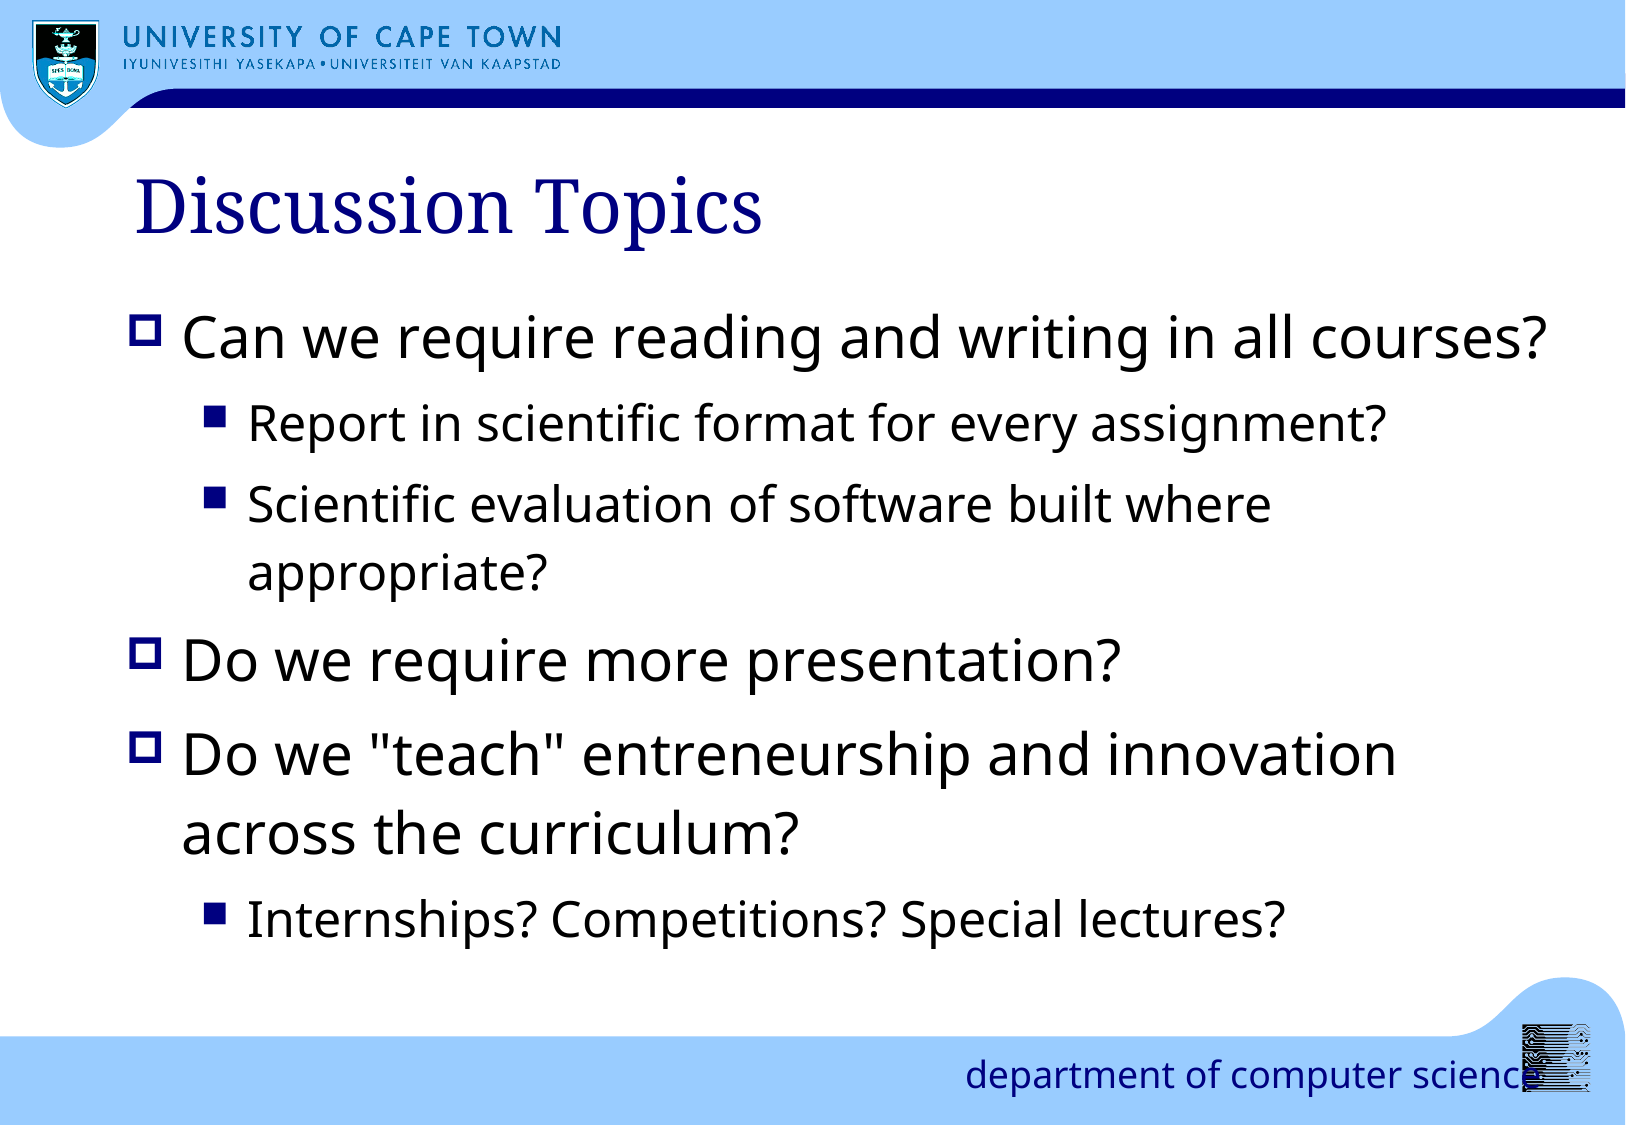

# Discussion Topics
Can we require reading and writing in all courses?
Report in scientific format for every assignment?
Scientific evaluation of software built where appropriate?
Do we require more presentation?
Do we "teach" entreneurship and innovation across the curriculum?
Internships? Competitions? Special lectures?